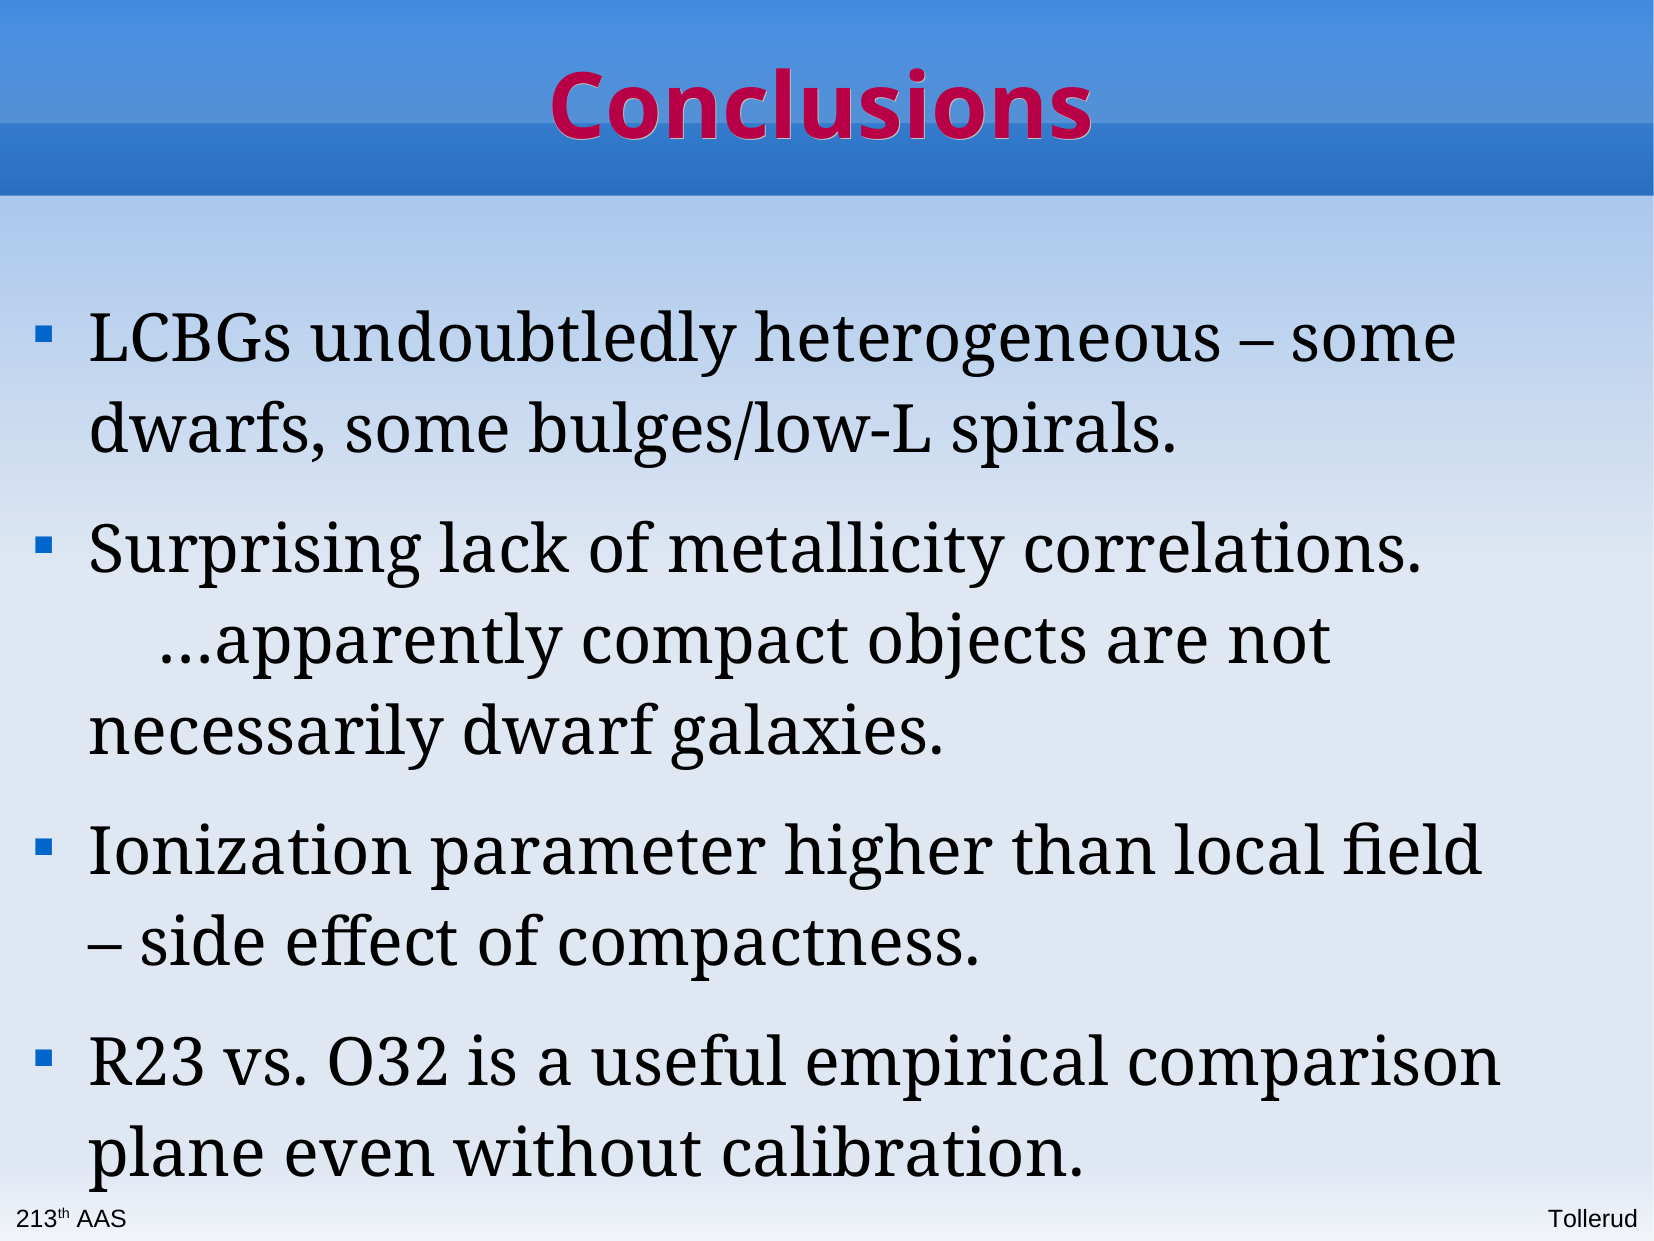

# Conclusions
LCBGs undoubtledly heterogeneous – some dwarfs, some bulges/low-L spirals.
Surprising lack of metallicity correlations. …apparently compact objects are not necessarily dwarf galaxies.
Ionization parameter higher than local field – side effect of compactness.
R23 vs. O32 is a useful empirical comparison plane even without calibration.